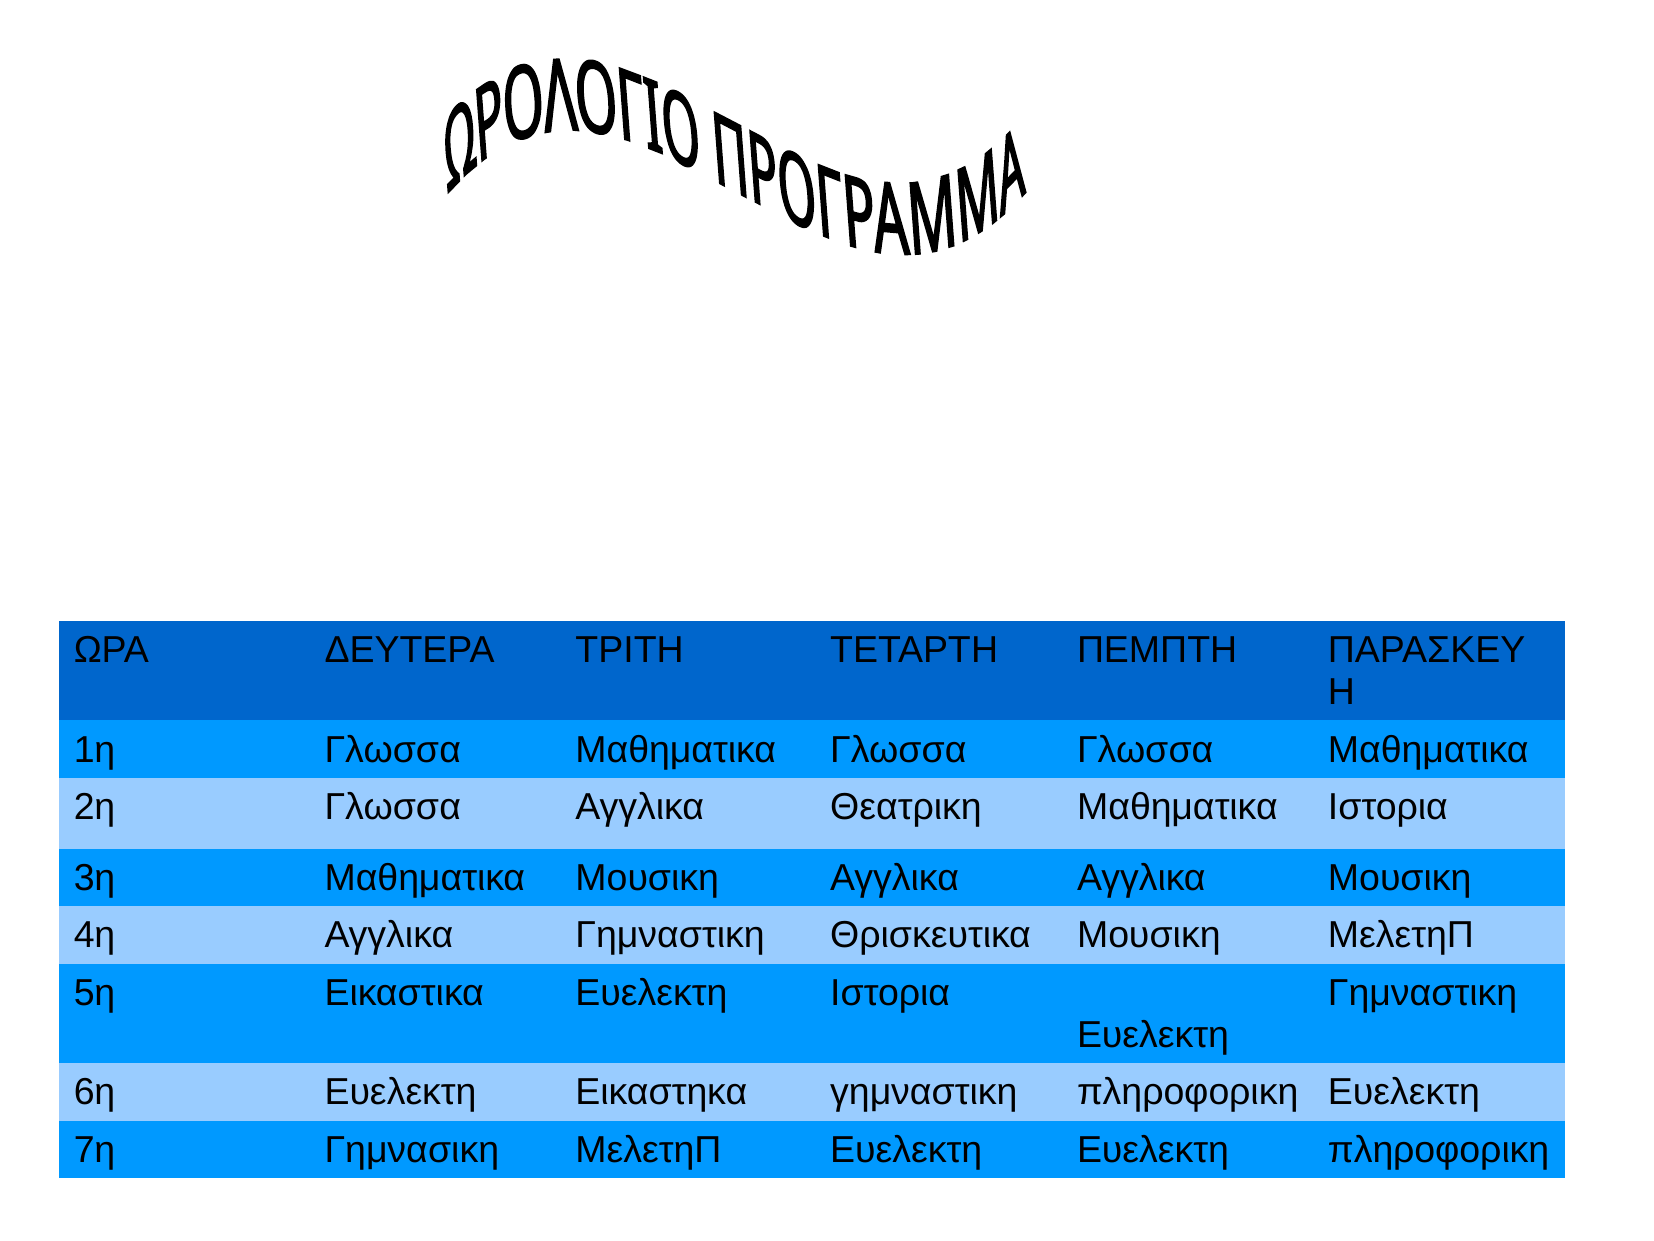

ΩΡΟΛΟΓΙΟ ΠΡΟΓΡΑΜΜΑ
| ΩΡΑ | ΔΕΥΤΕΡΑ | ΤΡΙΤΗ | ΤΕΤΑΡΤΗ | ΠΕΜΠΤΗ | ΠΑΡΑΣΚΕΥΗ |
| --- | --- | --- | --- | --- | --- |
| 1η | Γλωσσα | Μαθηματικα | Γλωσσα | Γλωσσα | Μαθηματικα |
| 2η | Γλωσσα | Αγγλικα | Θεατρικη | Μαθηματικα | Ιστορια |
| 3η | Μαθηματικα | Μουσικη | Αγγλικα | Αγγλικα | Μουσικη |
| 4η | Αγγλικα | Γημναστικη | Θρισκευτικα | Μουσικη | ΜελετηΠ |
| 5η | Εικαστικα | Ευελεκτη | Ιστορια | Ευελεκτη | Γημναστικη |
| 6η | Ευελεκτη | Εικαστηκα | γημναστικη | πληροφορικη | Ευελεκτη |
| 7η | Γημνασικη | ΜελετηΠ | Ευελεκτη | Ευελεκτη | πληροφορικη |